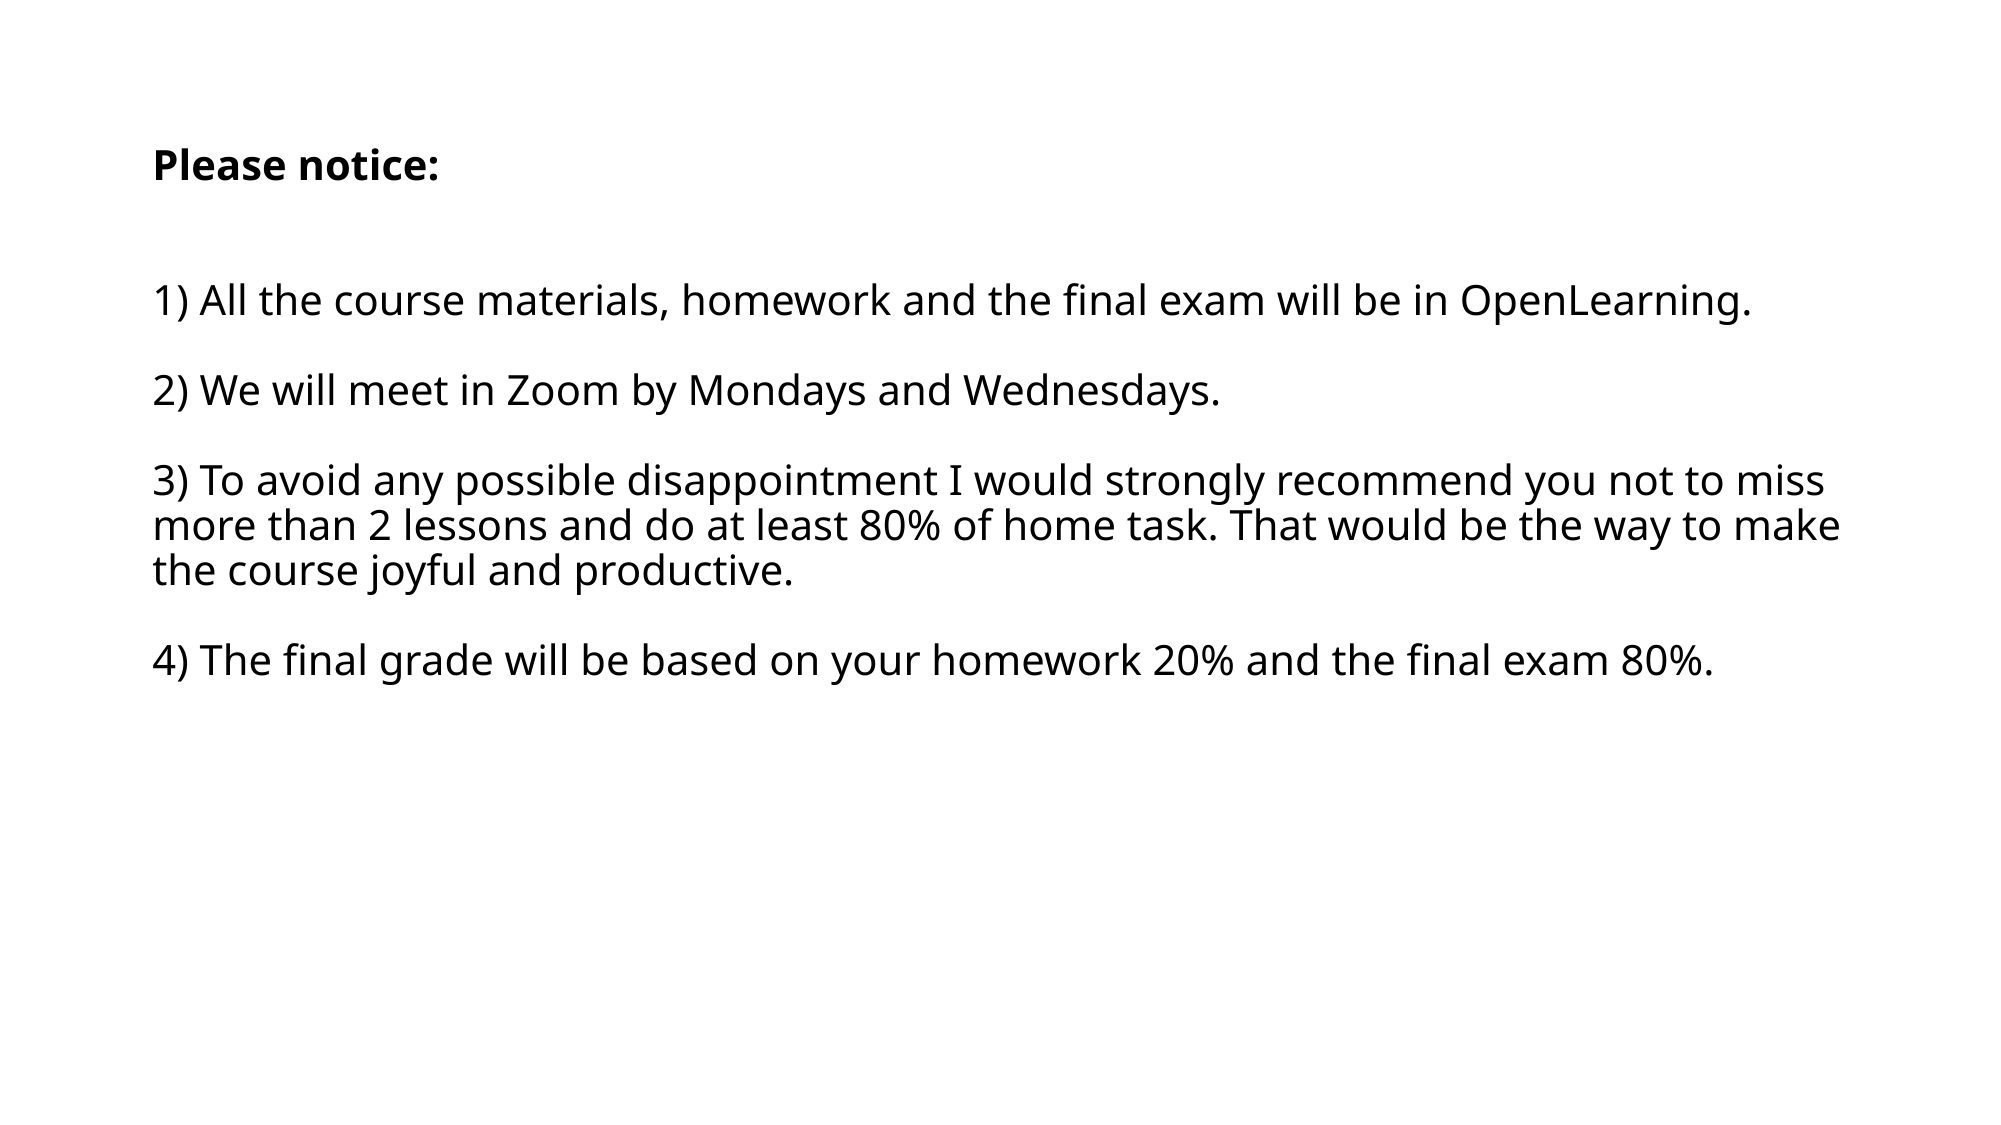

# Please notice: 1) All the course materials, homework and the final exam will be in OpenLearning. 2) We will meet in Zoom by Mondays and Wednesdays. 3) To avoid any possible disappointment I would strongly recommend you not to miss more than 2 lessons and do at least 80% of home task. That would be the way to make the course joyful and productive. 4) The final grade will be based on your homework 20% and the final exam 80%.